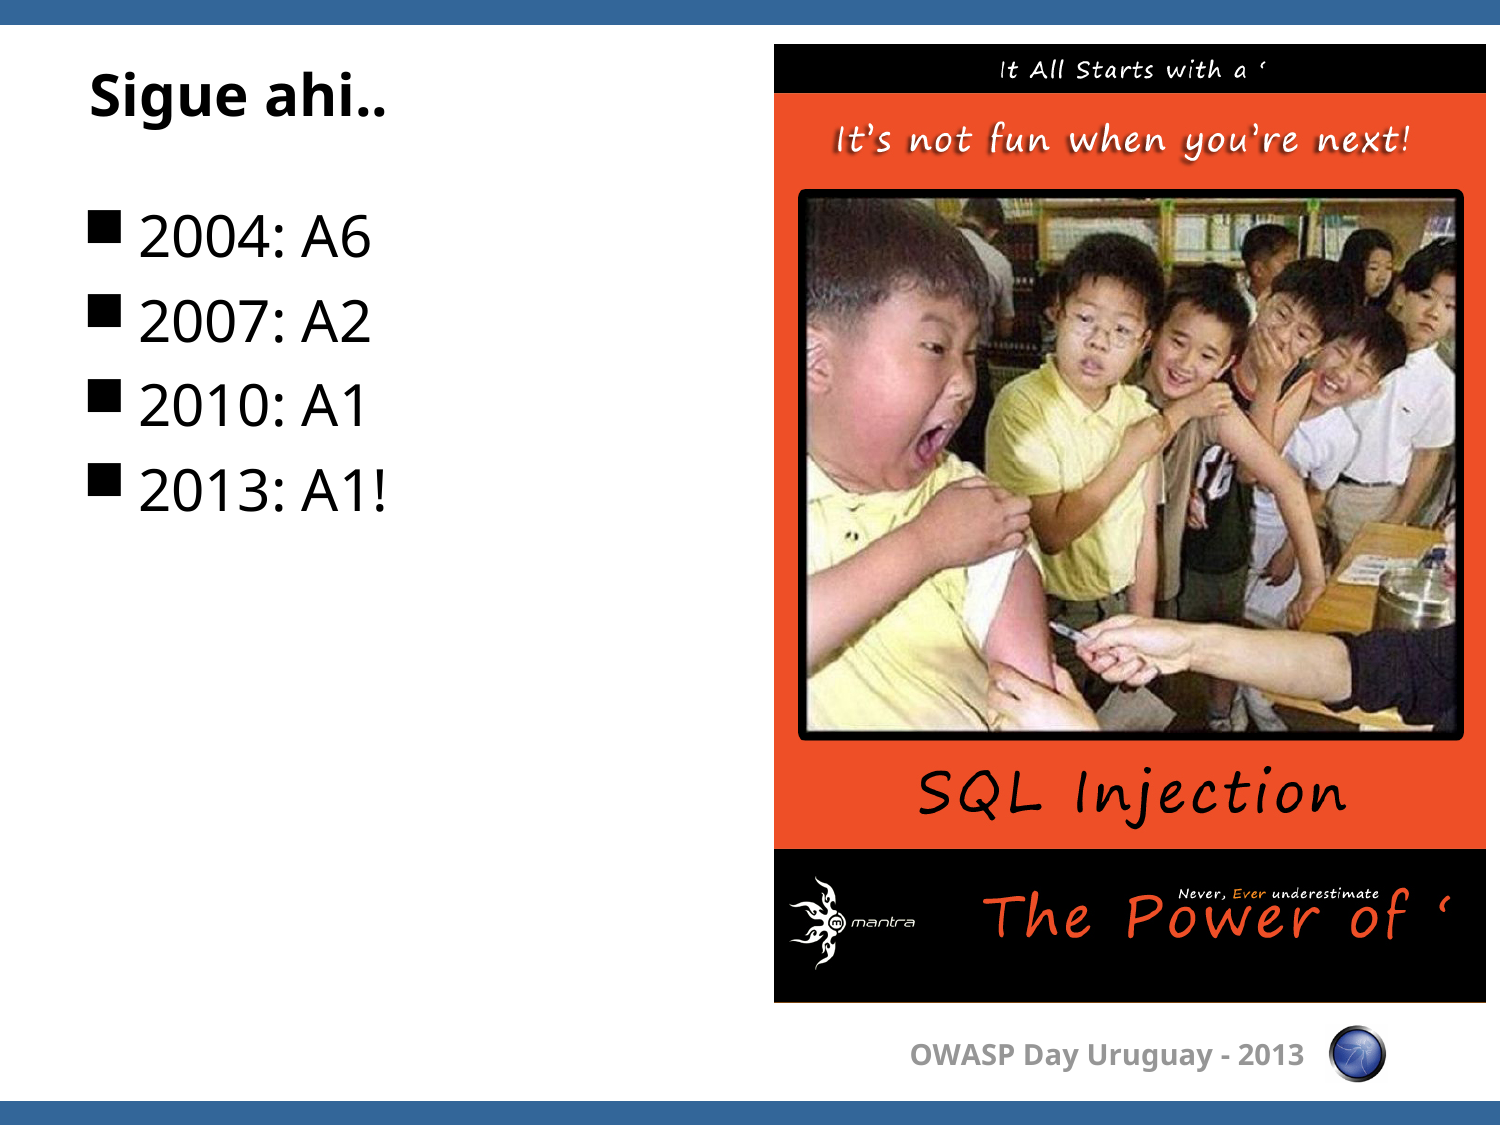

# Sigue ahi..
2004: A6
2007: A2
2010: A1
2013: A1!